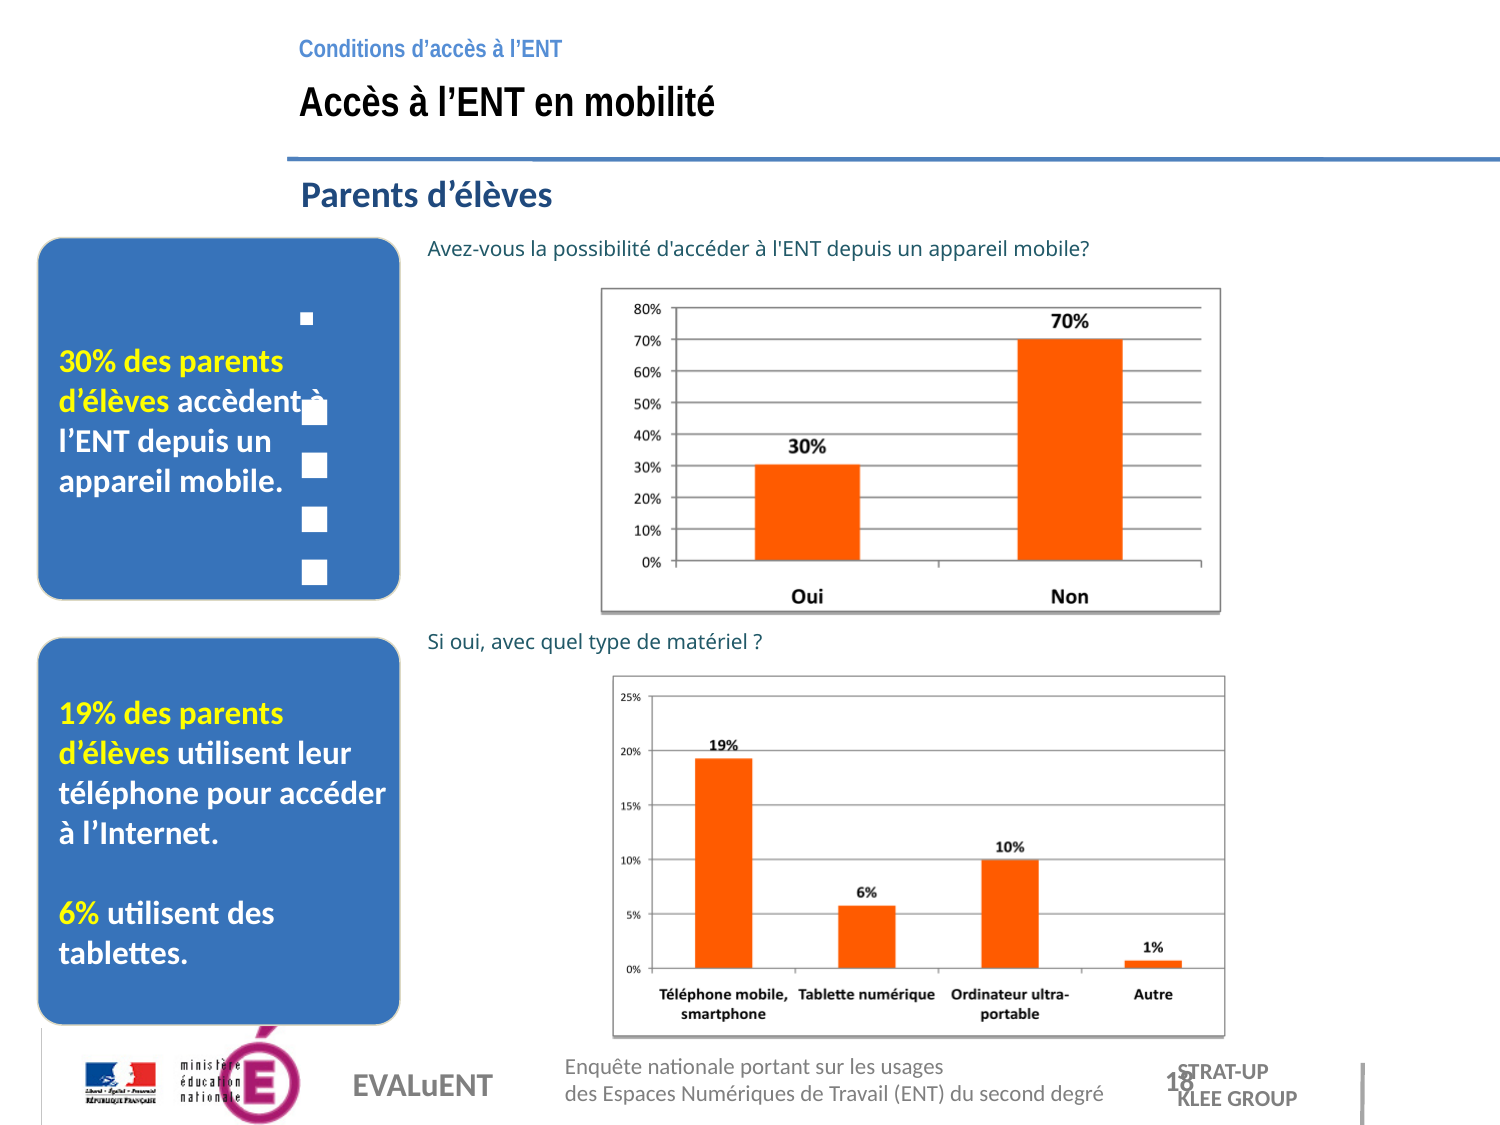

Conditions d’accès à l’ENT
Accès à l’ENT en mobilité
Parents d’élèves
Avez-vous la possibilité d'accéder à l'ENT depuis un appareil mobile?
30% des parents d’élèves accèdent à l’ENT depuis un appareil mobile.
Si oui, avec quel type de matériel ?
19% des parents d’élèves utilisent leur téléphone pour accéder à l’Internet.
6% utilisent des tablettes.